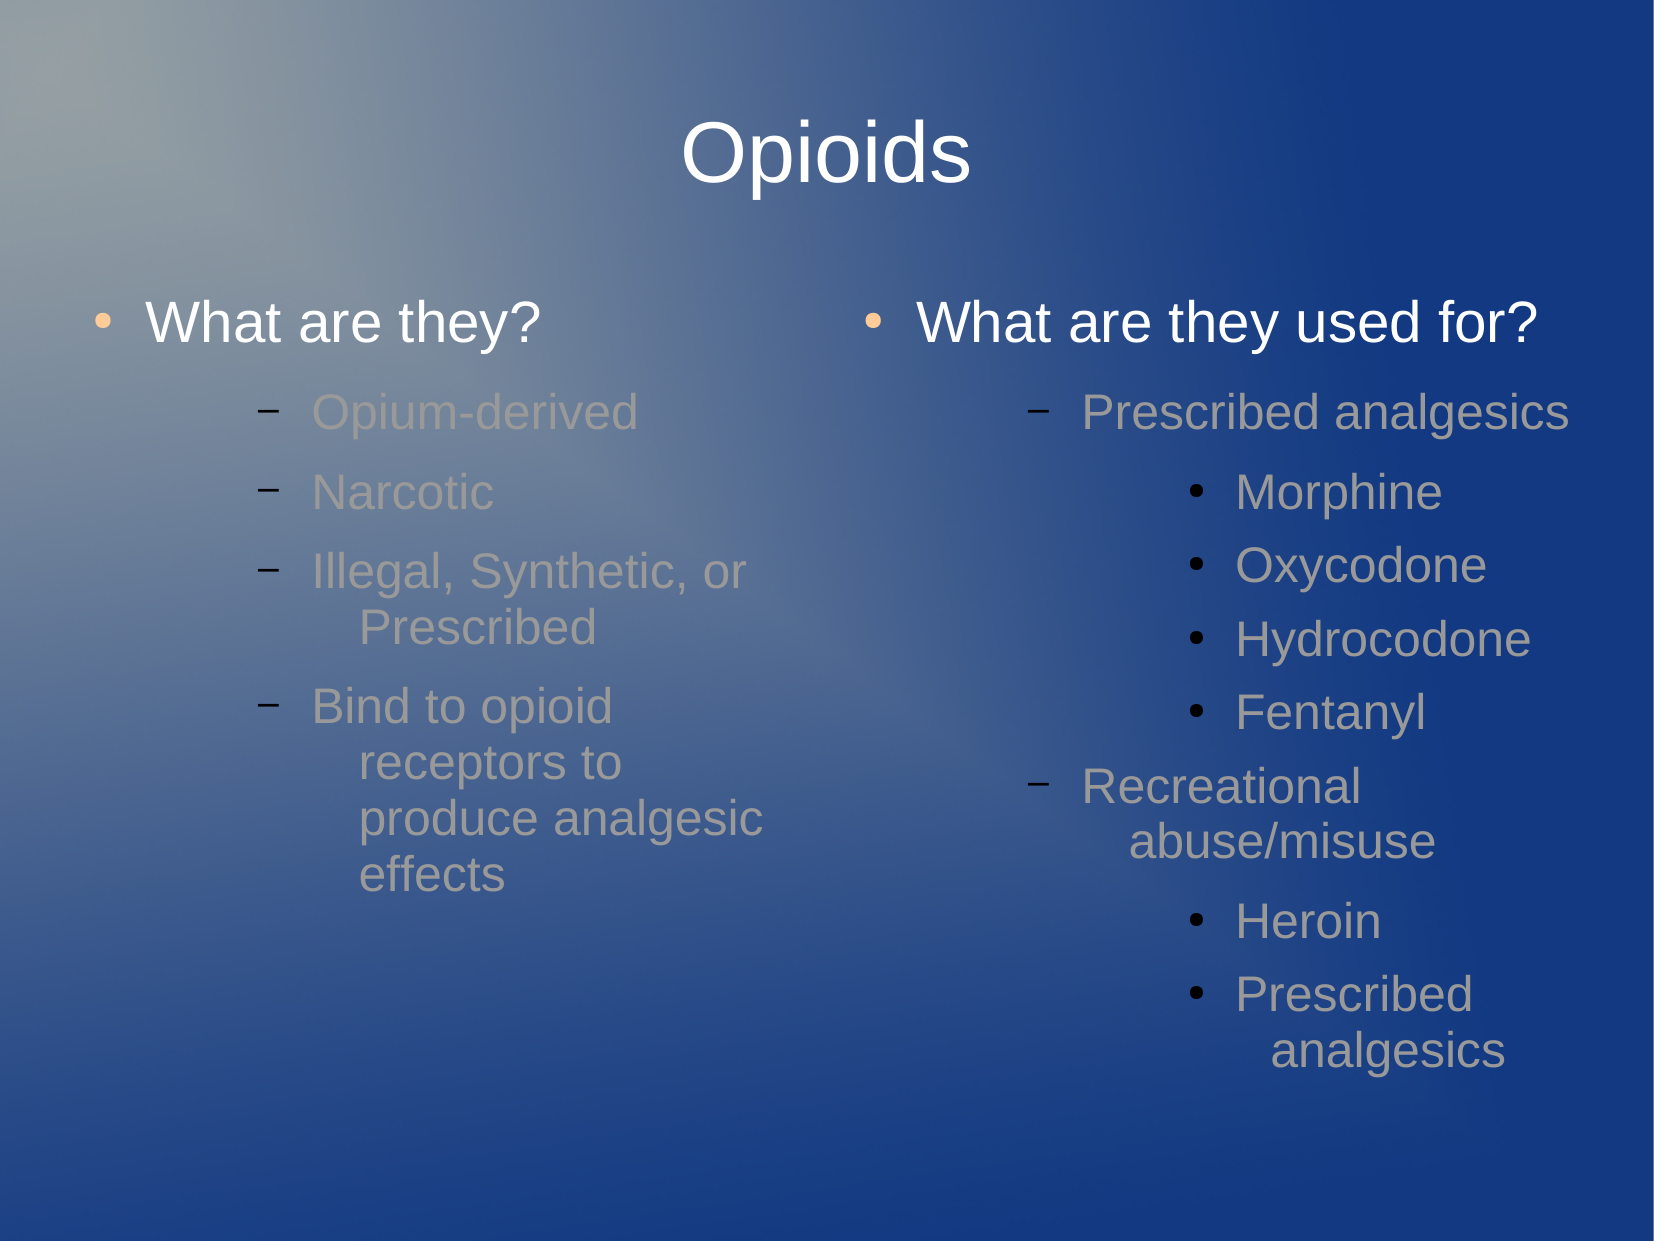

# Opioids
What are they?
Opium-derived
Narcotic
Illegal, Synthetic, or Prescribed
Bind to opioid receptors to produce analgesic effects
What are they used for?
Prescribed analgesics
Morphine
Oxycodone
Hydrocodone
Fentanyl
Recreational abuse/misuse
Heroin
Prescribed analgesics